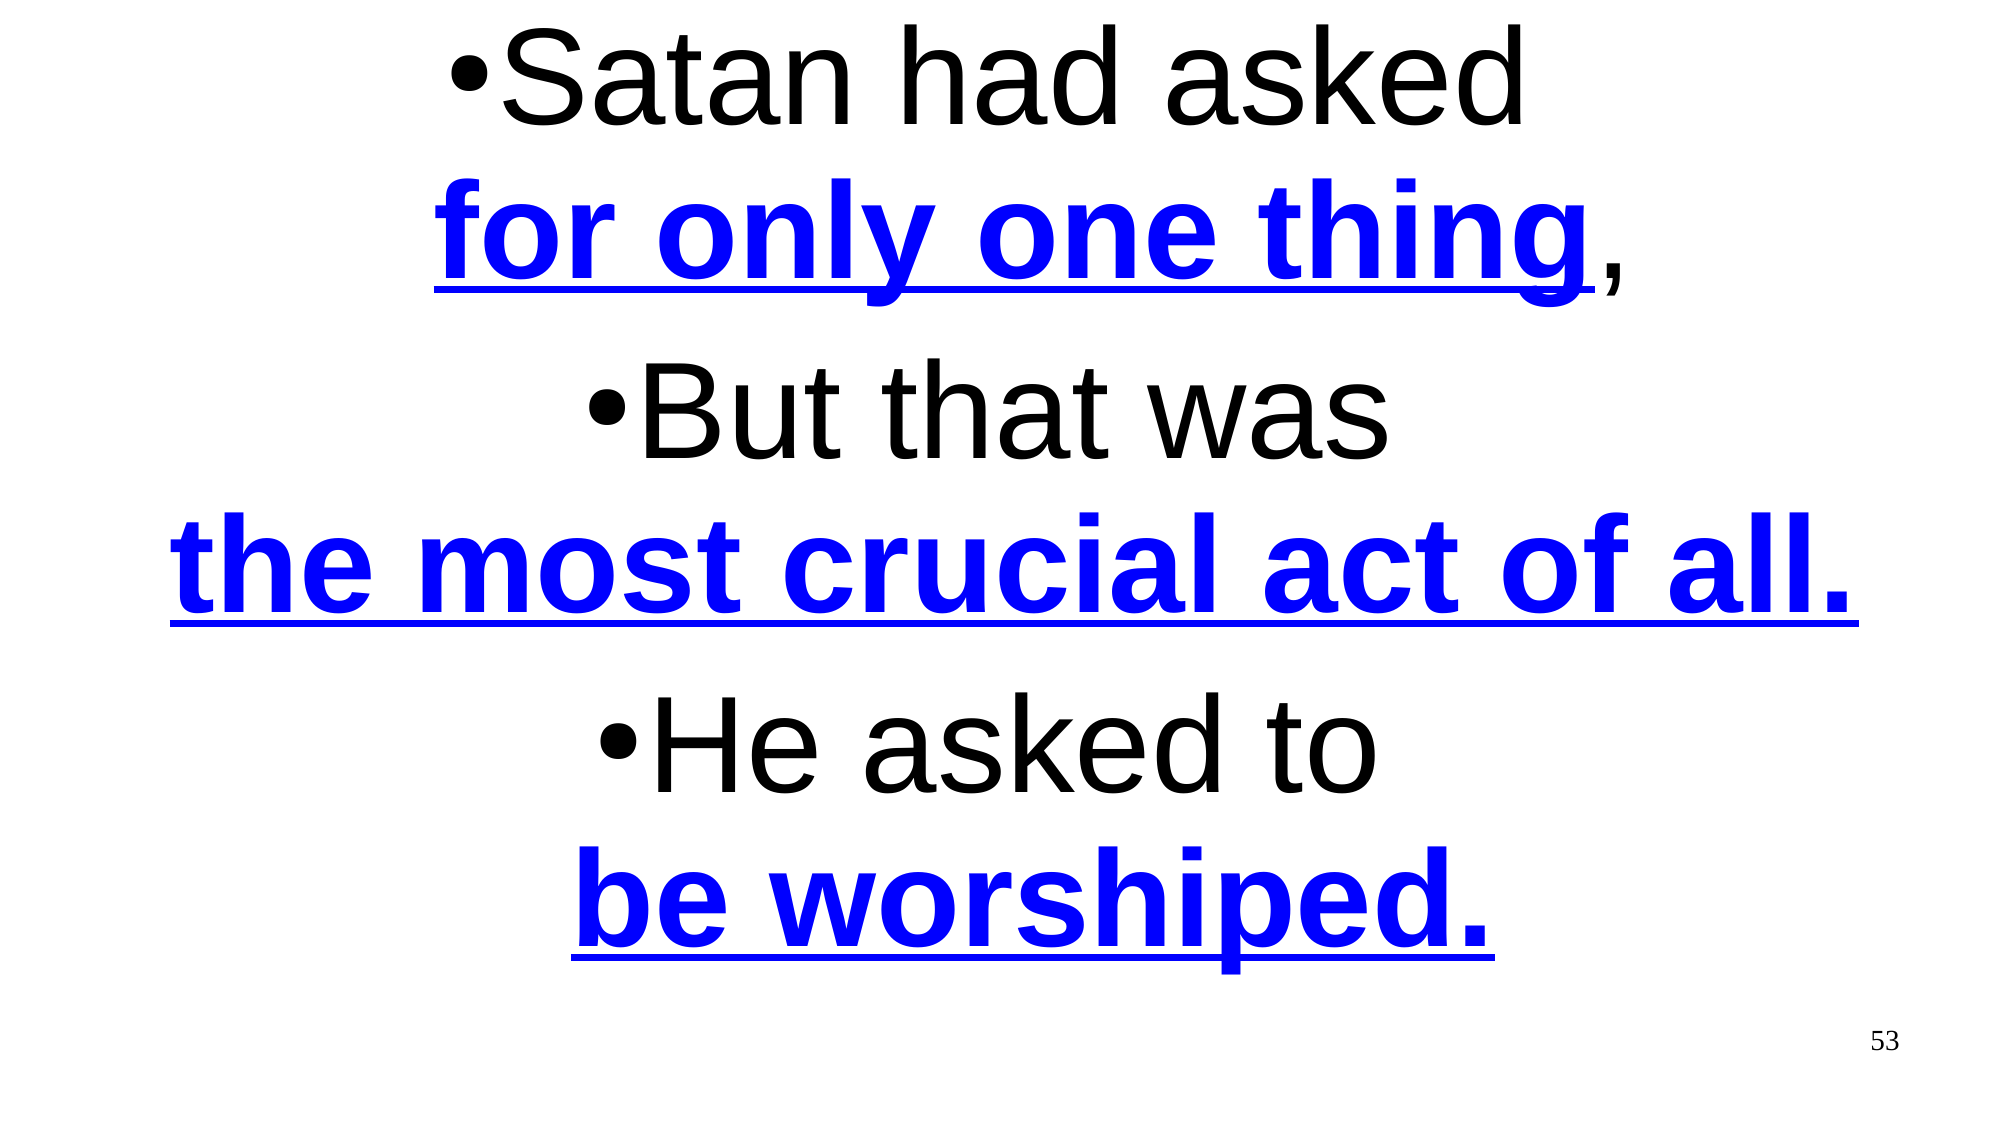

# Satan had asked for only one thing,
But that was
the most crucial act of all.
He asked to
be worshiped.
53